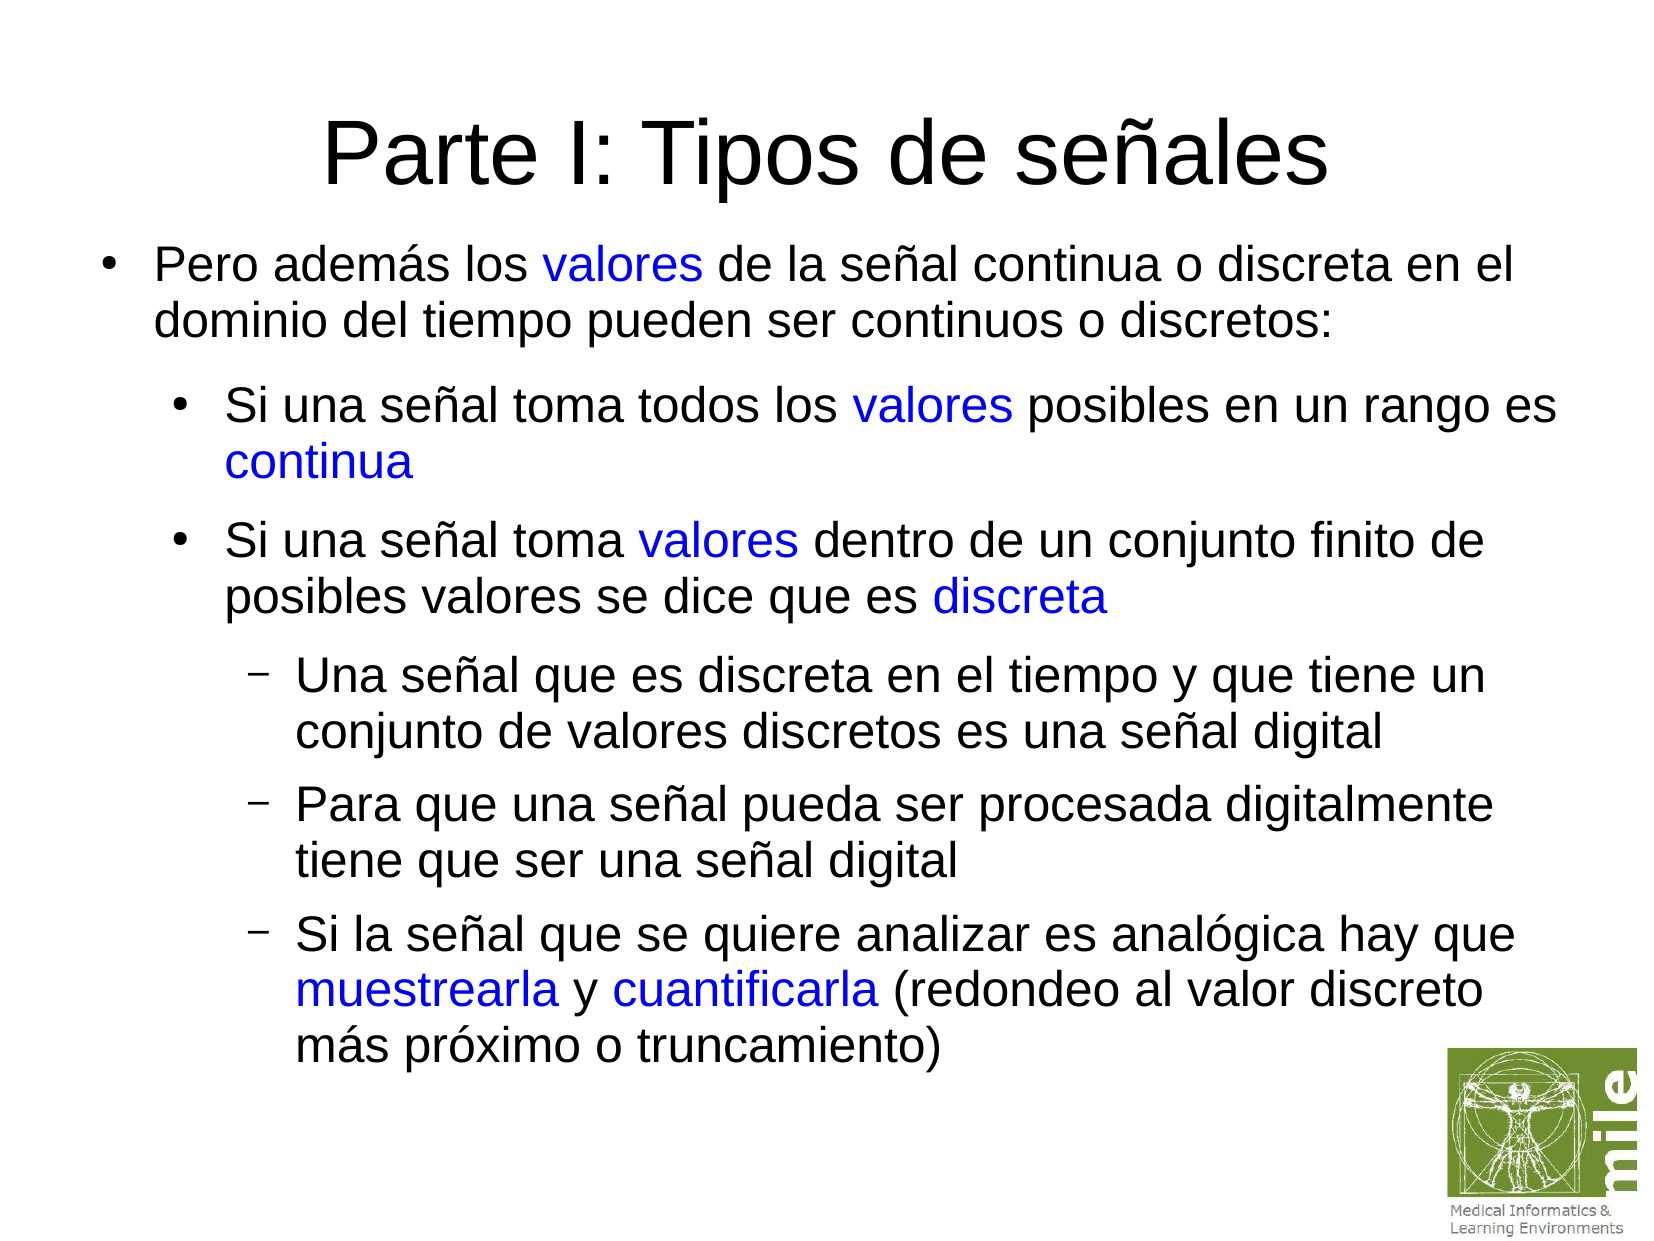

# Parte I: Tipos de señales
Pero además los valores de la señal continua o discreta en el dominio del tiempo pueden ser continuos o discretos:
Si una señal toma todos los valores posibles en un rango es continua
Si una señal toma valores dentro de un conjunto finito de posibles valores se dice que es discreta
Una señal que es discreta en el tiempo y que tiene un conjunto de valores discretos es una señal digital
Para que una señal pueda ser procesada digitalmente tiene que ser una señal digital
Si la señal que se quiere analizar es analógica hay que muestrearla y cuantificarla (redondeo al valor discreto más próximo o truncamiento)